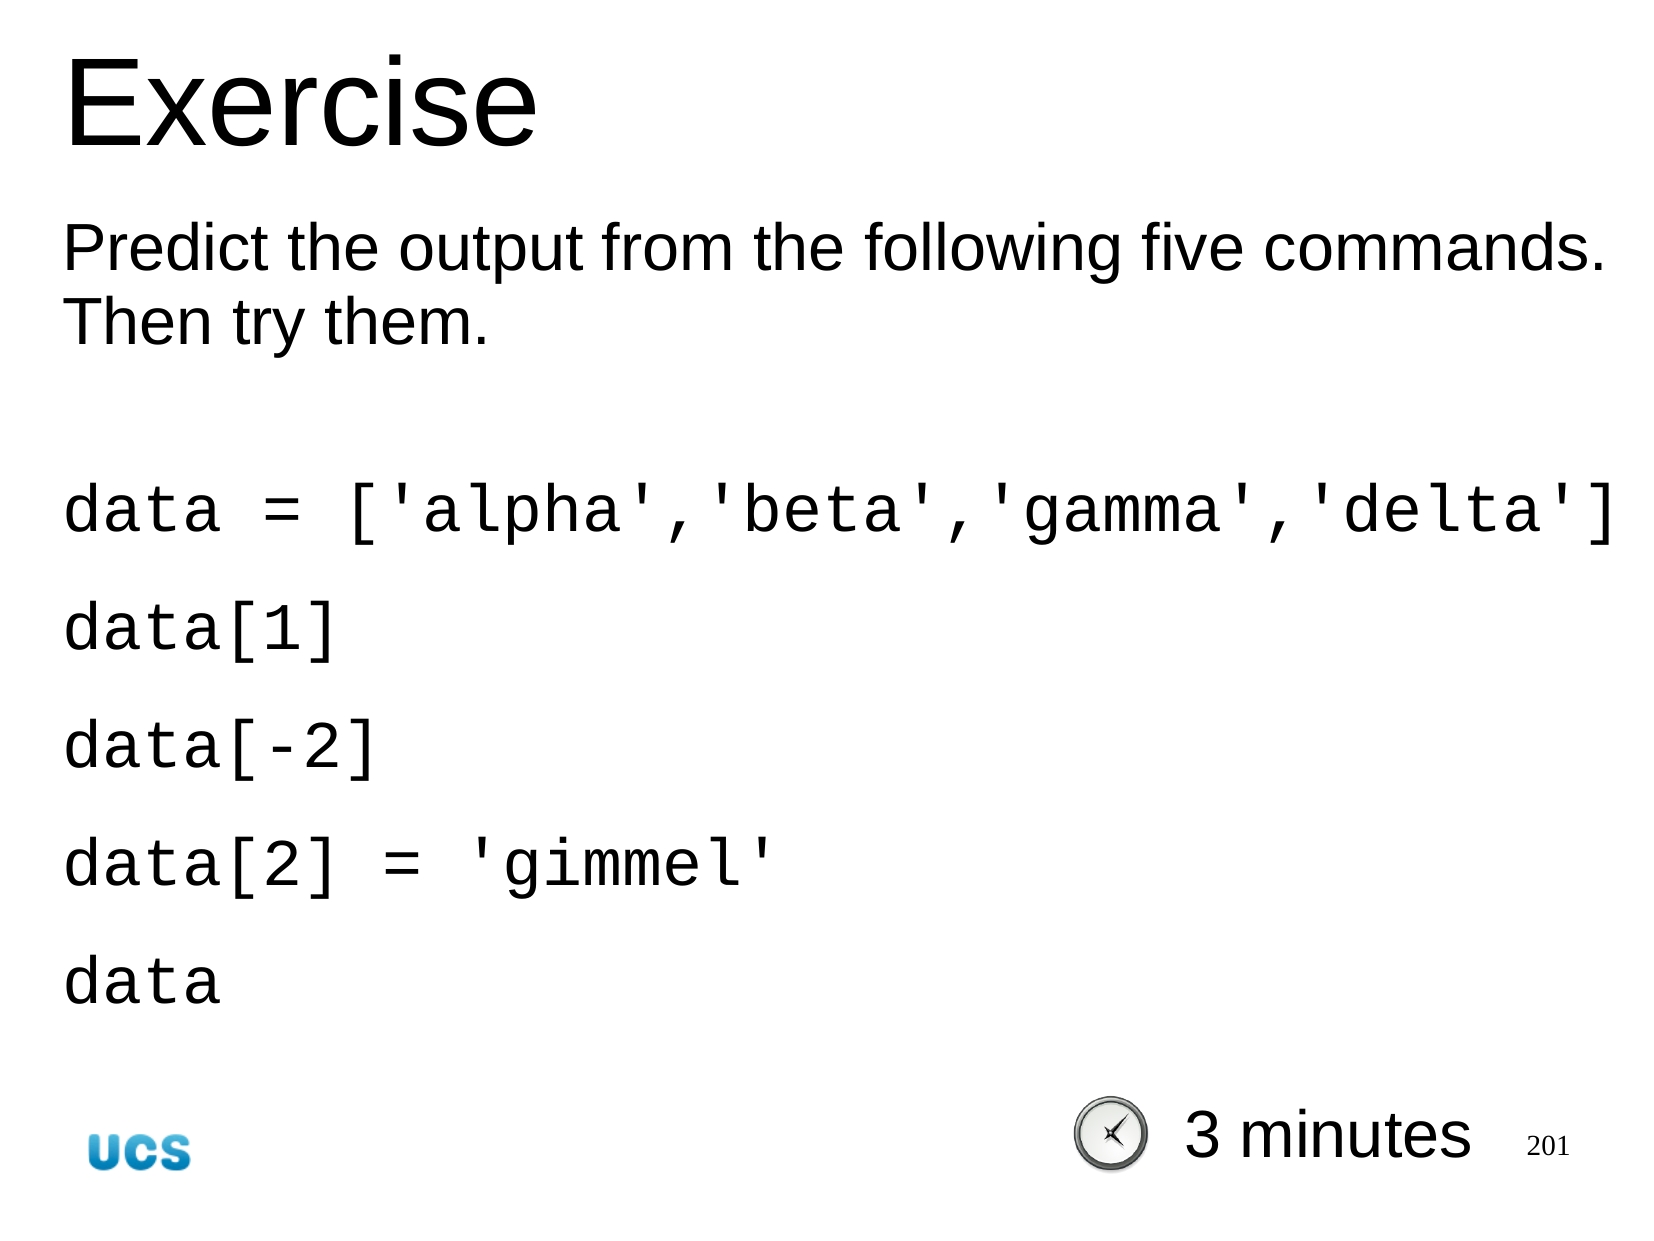

Exercise
Predict the output from the following five commands.
Then try them.
data = ['alpha','beta','gamma','delta']
data[1]
data[-2]
data[2] = 'gimmel'
data
3 minutes
201